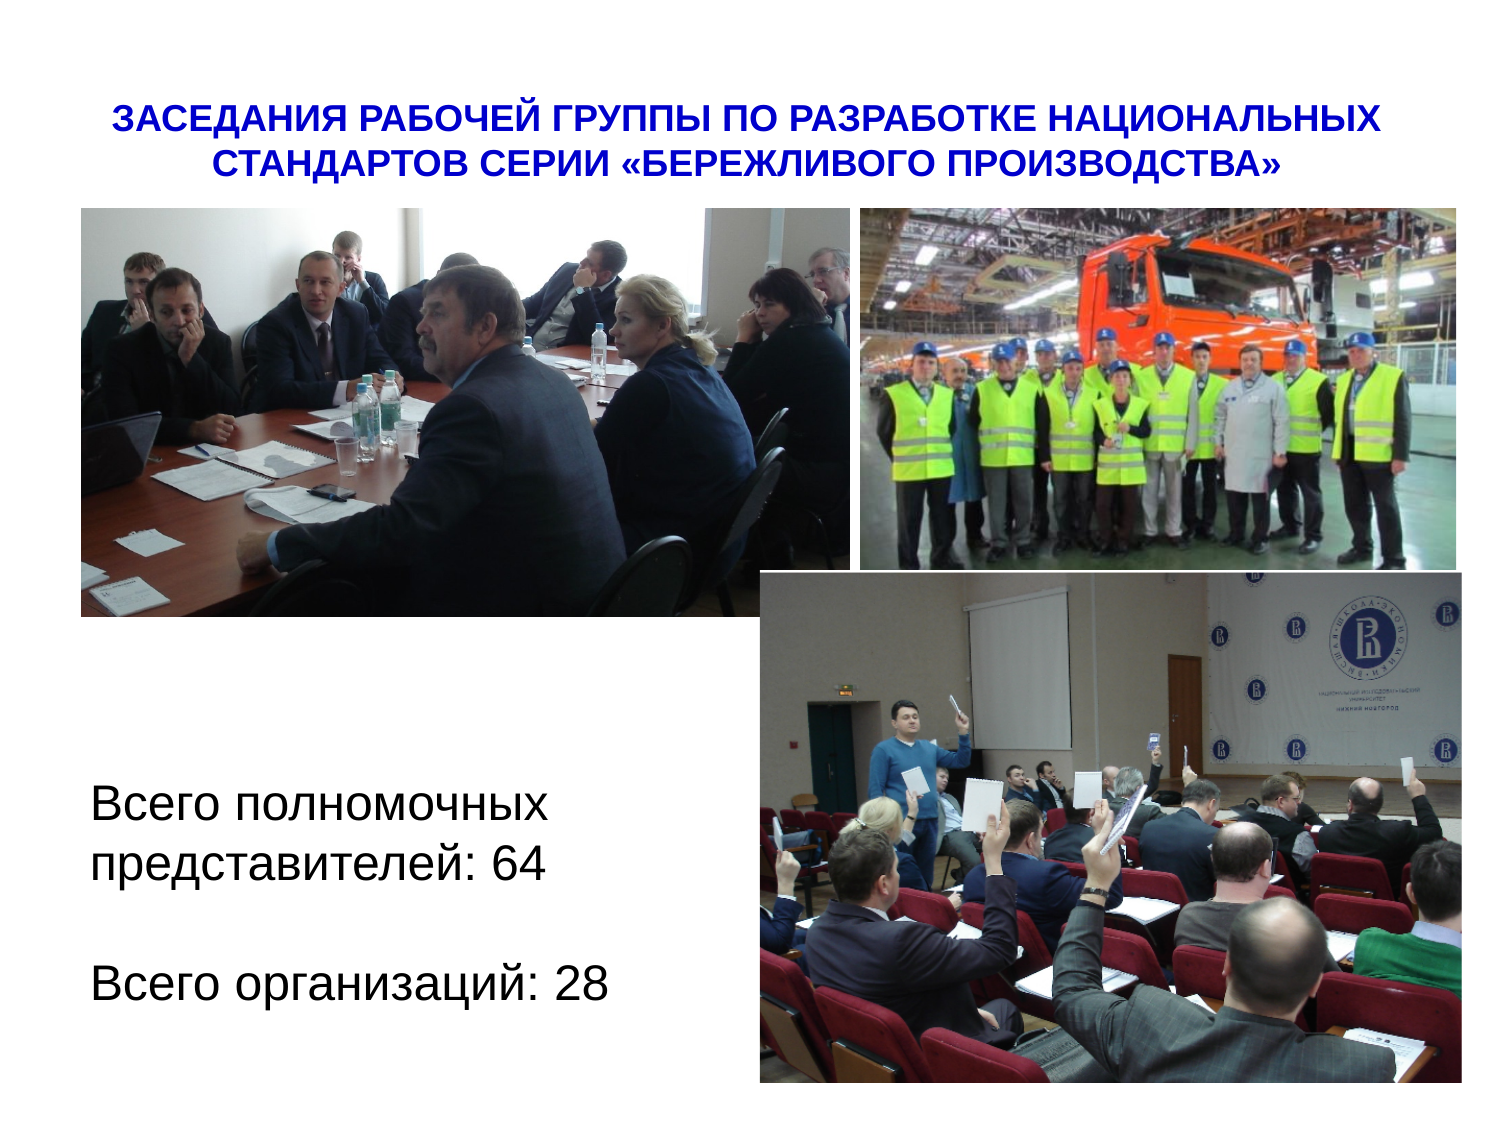

ЗАСЕДАНИЯ РАБОЧЕЙ ГРУППЫ ПО РАЗРАБОТКЕ НАЦИОНАЛЬНЫХ СТАНДАРТОВ СЕРИИ «БЕРЕЖЛИВОГО ПРОИЗВОДСТВА»
Всего полномочных представителей: 64
Всего организаций: 28